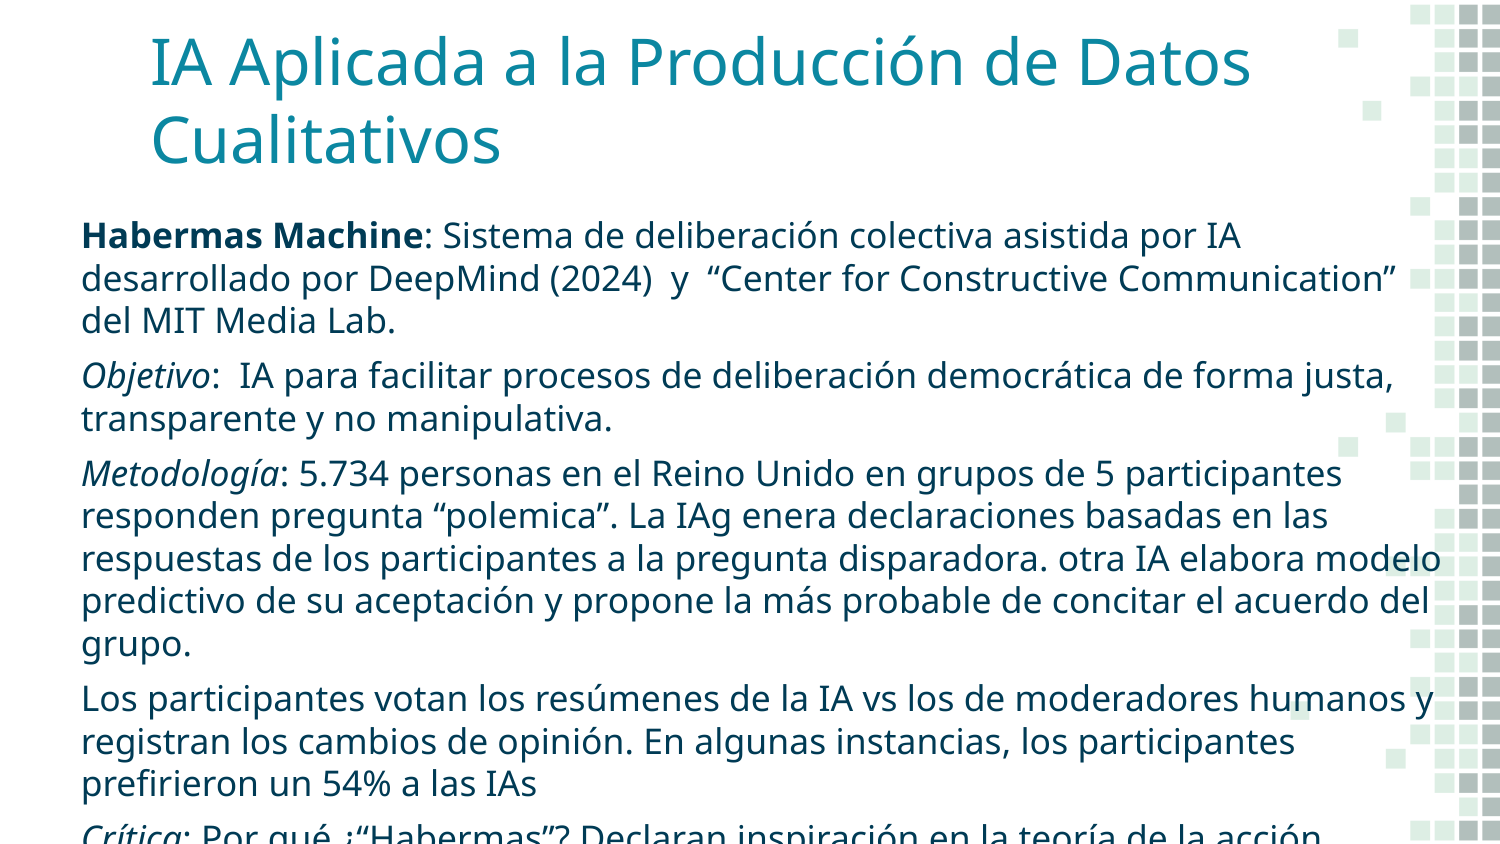

# IA Aplicada a la Producción de Datos Cualitativos
Habermas Machine: Sistema de deliberación colectiva asistida por IA desarrollado por DeepMind (2024) y “Center for Constructive Communication” del MIT Media Lab.
Objetivo: IA para facilitar procesos de deliberación democrática de forma justa, transparente y no manipulativa.
Metodología: 5.734 personas en el Reino Unido en grupos de 5 participantes responden pregunta “polemica”. La IAg enera declaraciones basadas en las respuestas de los participantes a la pregunta disparadora. otra IA elabora modelo predictivo de su aceptación y propone la más probable de concitar el acuerdo del grupo.
Los participantes votan los resúmenes de la IA vs los de moderadores humanos y registran los cambios de opinión. En algunas instancias, los participantes prefirieron un 54% a las IAs
Crítica: Por qué ¿“Habermas”? Declaran inspiración en la teoría de la acción comunicativa: mediar sin colonizar, respetando la autonomía y racionalidad comunicativa de los usuarios.
Crítica: Sustituye los contextos de interacción “cara a cara” por “mediaciones sistémicas”